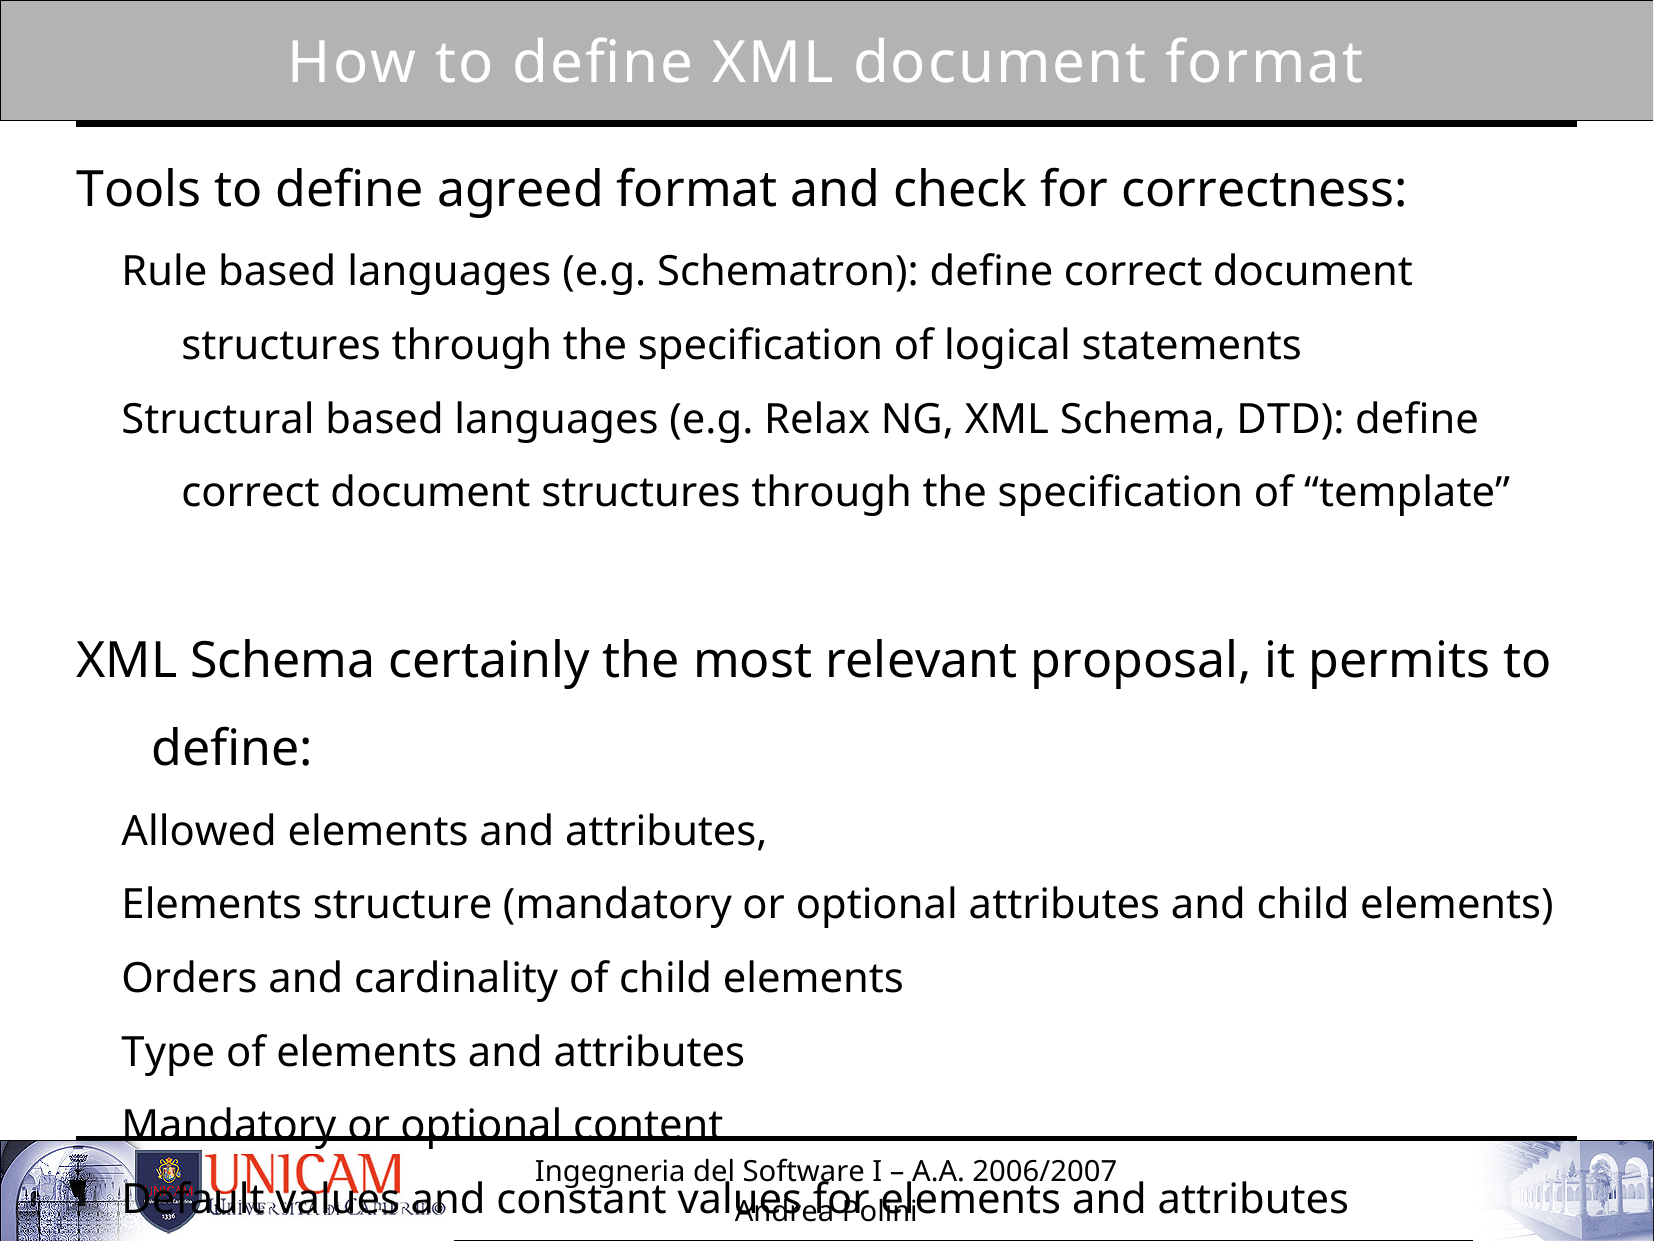

# How to define XML document format
Tools to define agreed format and check for correctness:
Rule based languages (e.g. Schematron): define correct document structures through the specification of logical statements
Structural based languages (e.g. Relax NG, XML Schema, DTD): define correct document structures through the specification of “template”
XML Schema certainly the most relevant proposal, it permits to define:
Allowed elements and attributes,
Elements structure (mandatory or optional attributes and child elements)
Orders and cardinality of child elements
Type of elements and attributes
Mandatory or optional content
Default values and constant values for elements and attributes